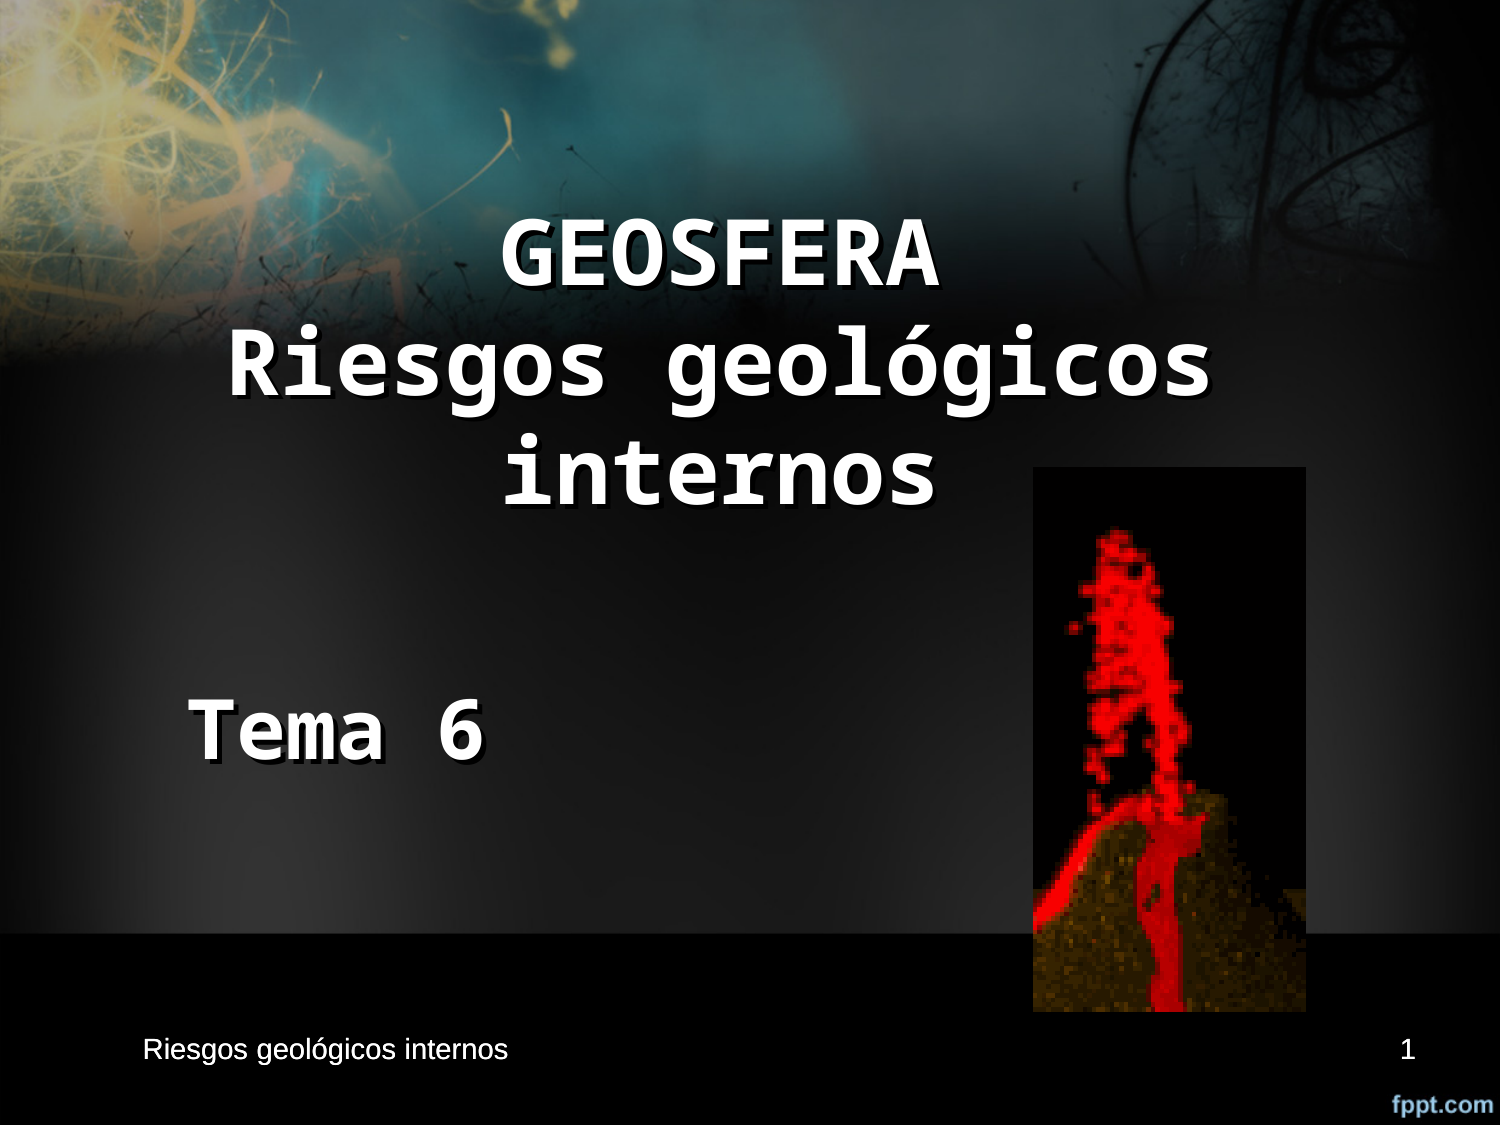

# GEOSFERA Riesgos geológicos internos
Tema 6
Riesgos geológicos internos
Riesgos geológicos internos